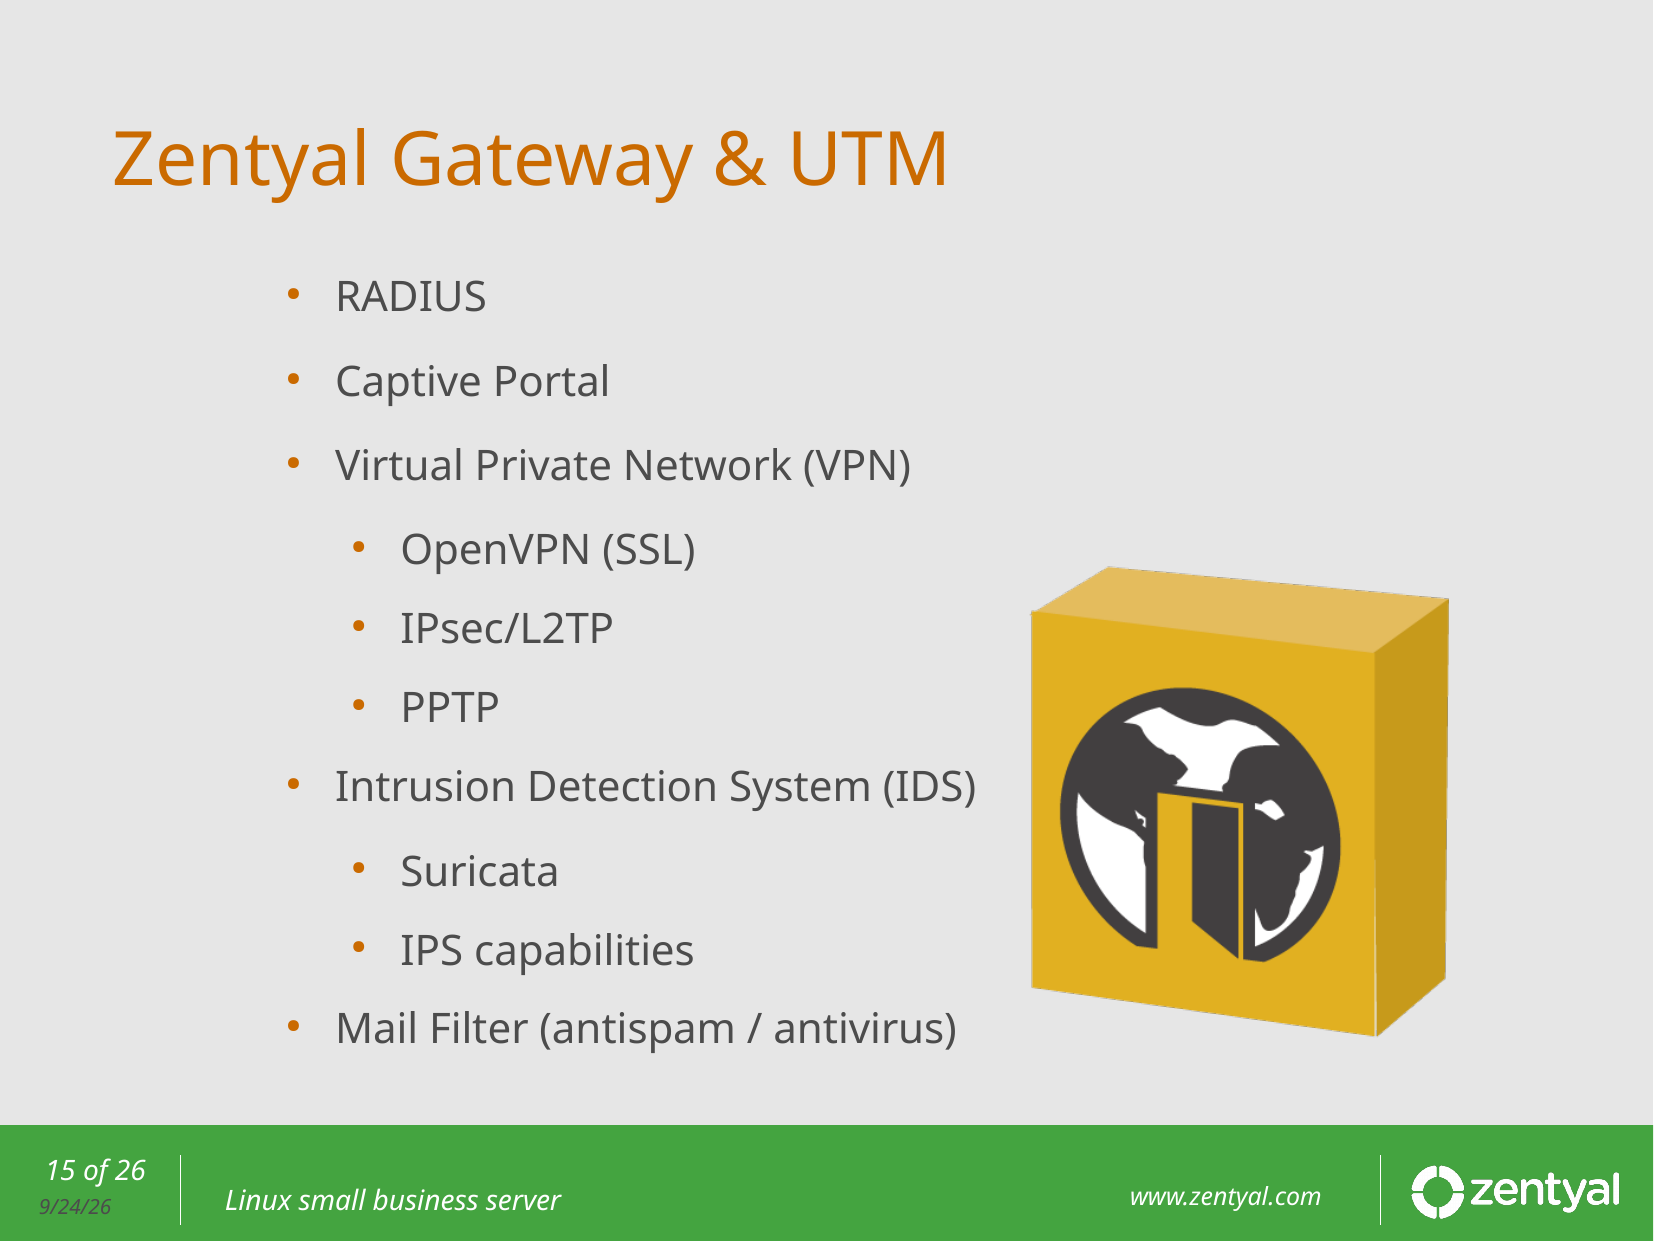

# Zentyal Gateway & UTM
RADIUS
Captive Portal
Virtual Private Network (VPN)
OpenVPN (SSL)
IPsec/L2TP
PPTP
Intrusion Detection System (IDS)
Suricata
IPS capabilities
Mail Filter (antispam / antivirus)